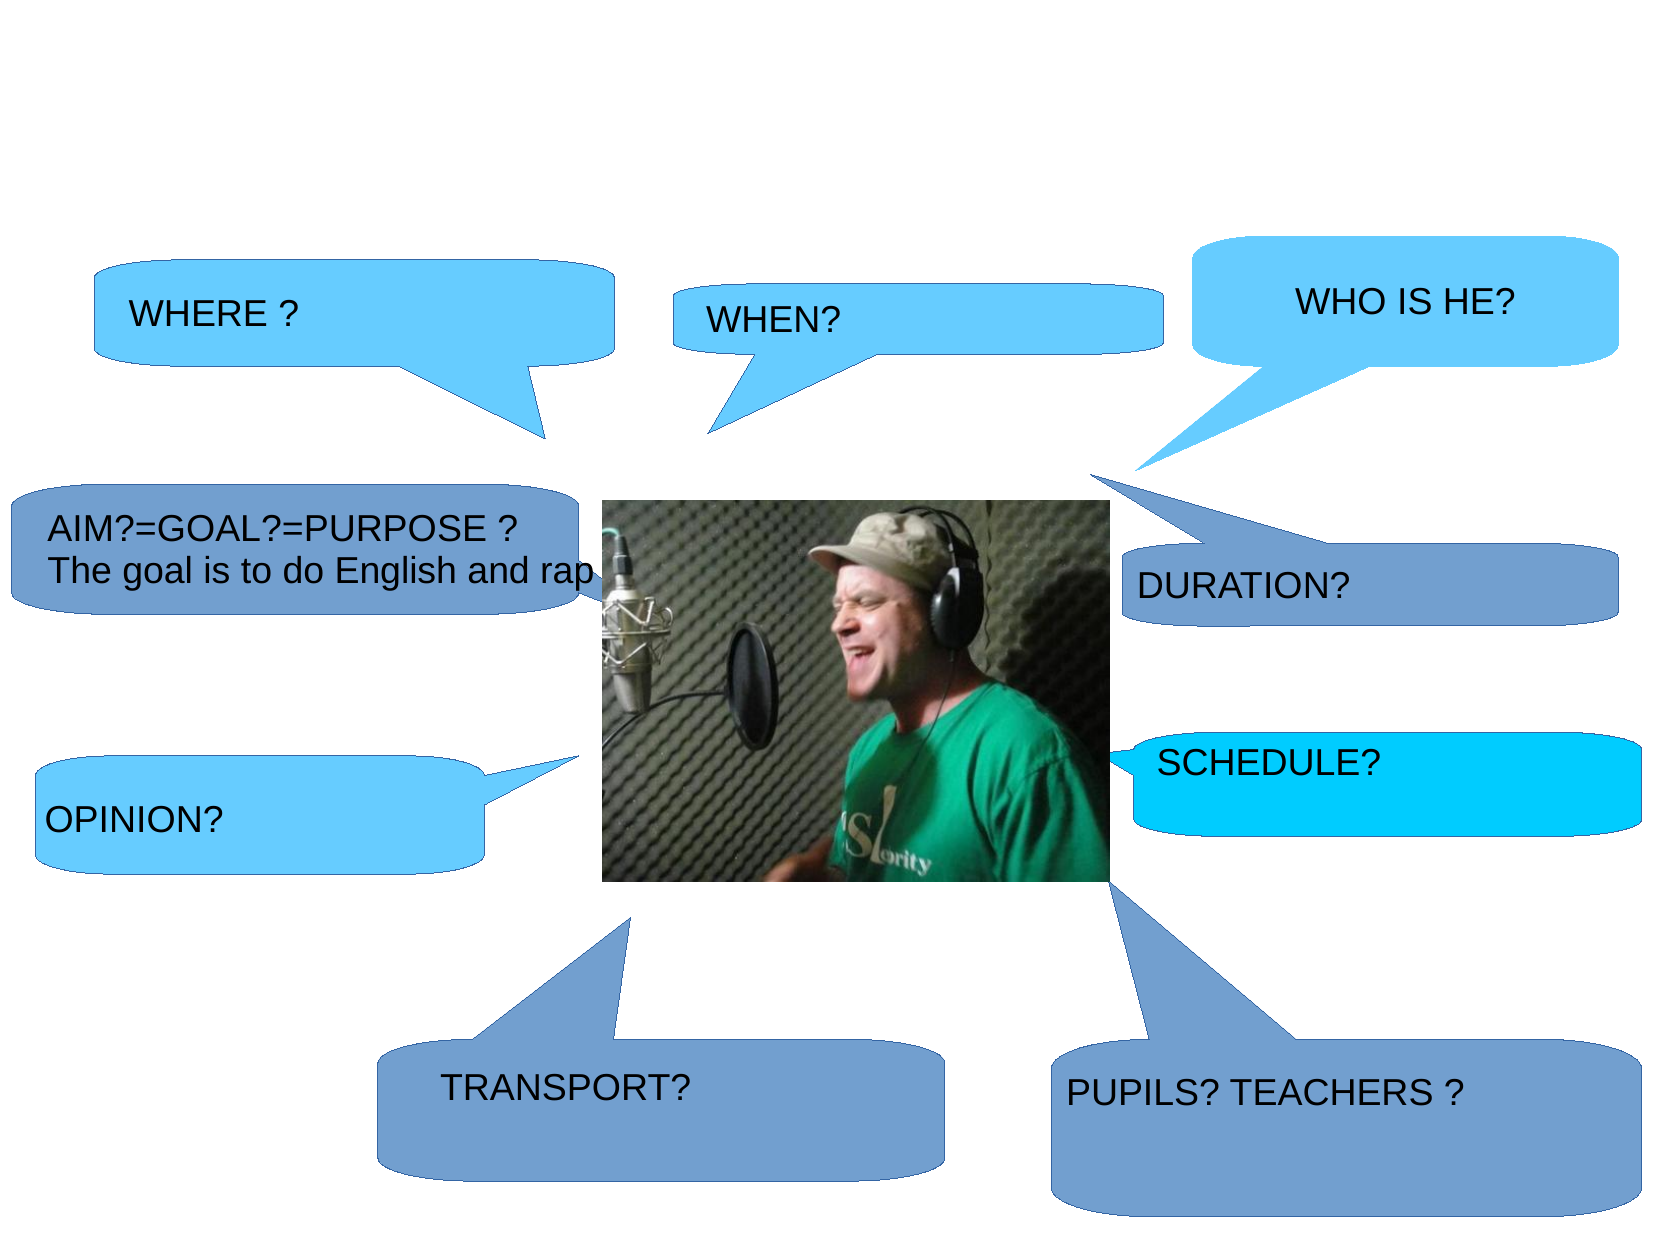

WHO IS HE?
WHERE ?
WHEN?
AIM?=GOAL?=PURPOSE ?
The goal is to do English and rap
DURATION?
SCHEDULE?
OPINION?
TRANSPORT?
PUPILS? TEACHERS ?